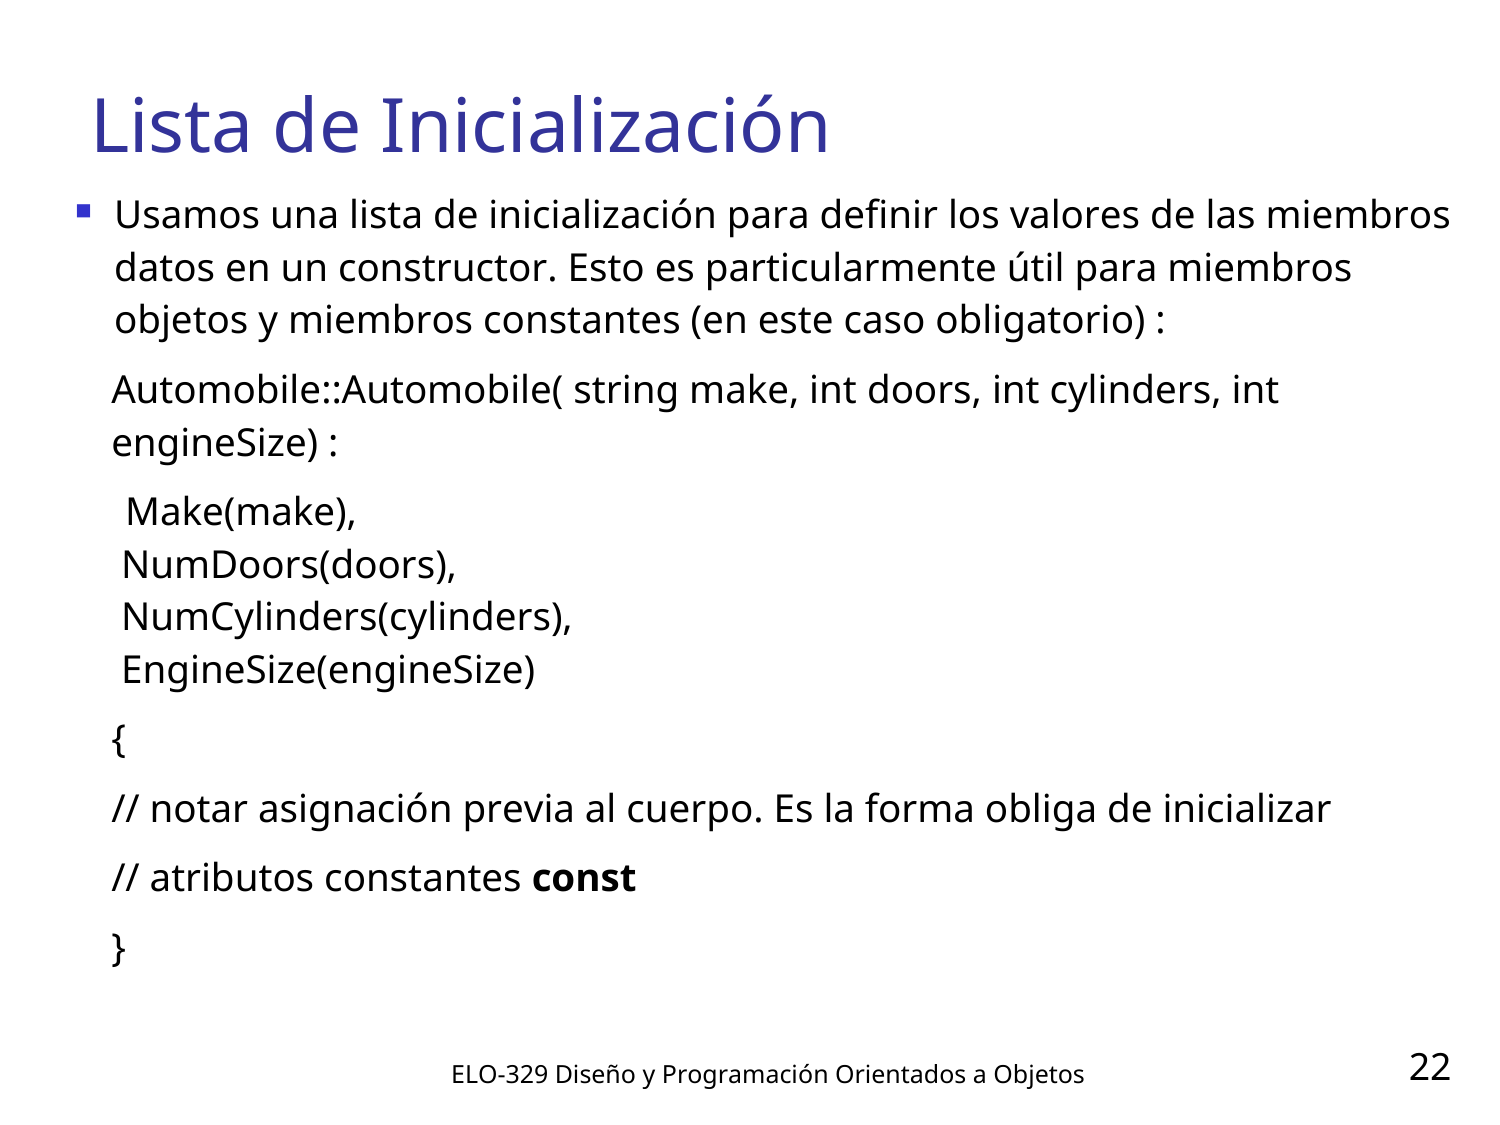

# Lista de Inicialización
Usamos una lista de inicialización para definir los valores de las miembros datos en un constructor. Esto es particularmente útil para miembros objetos y miembros constantes (en este caso obligatorio) :
Automobile::Automobile( string make, int doors, int cylinders, int engineSize) :
	Make(make),
 NumDoors(doors),
 NumCylinders(cylinders),
 EngineSize(engineSize)‏
{
// notar asignación previa al cuerpo. Es la forma obliga de inicializar
// atributos constantes const
}
22